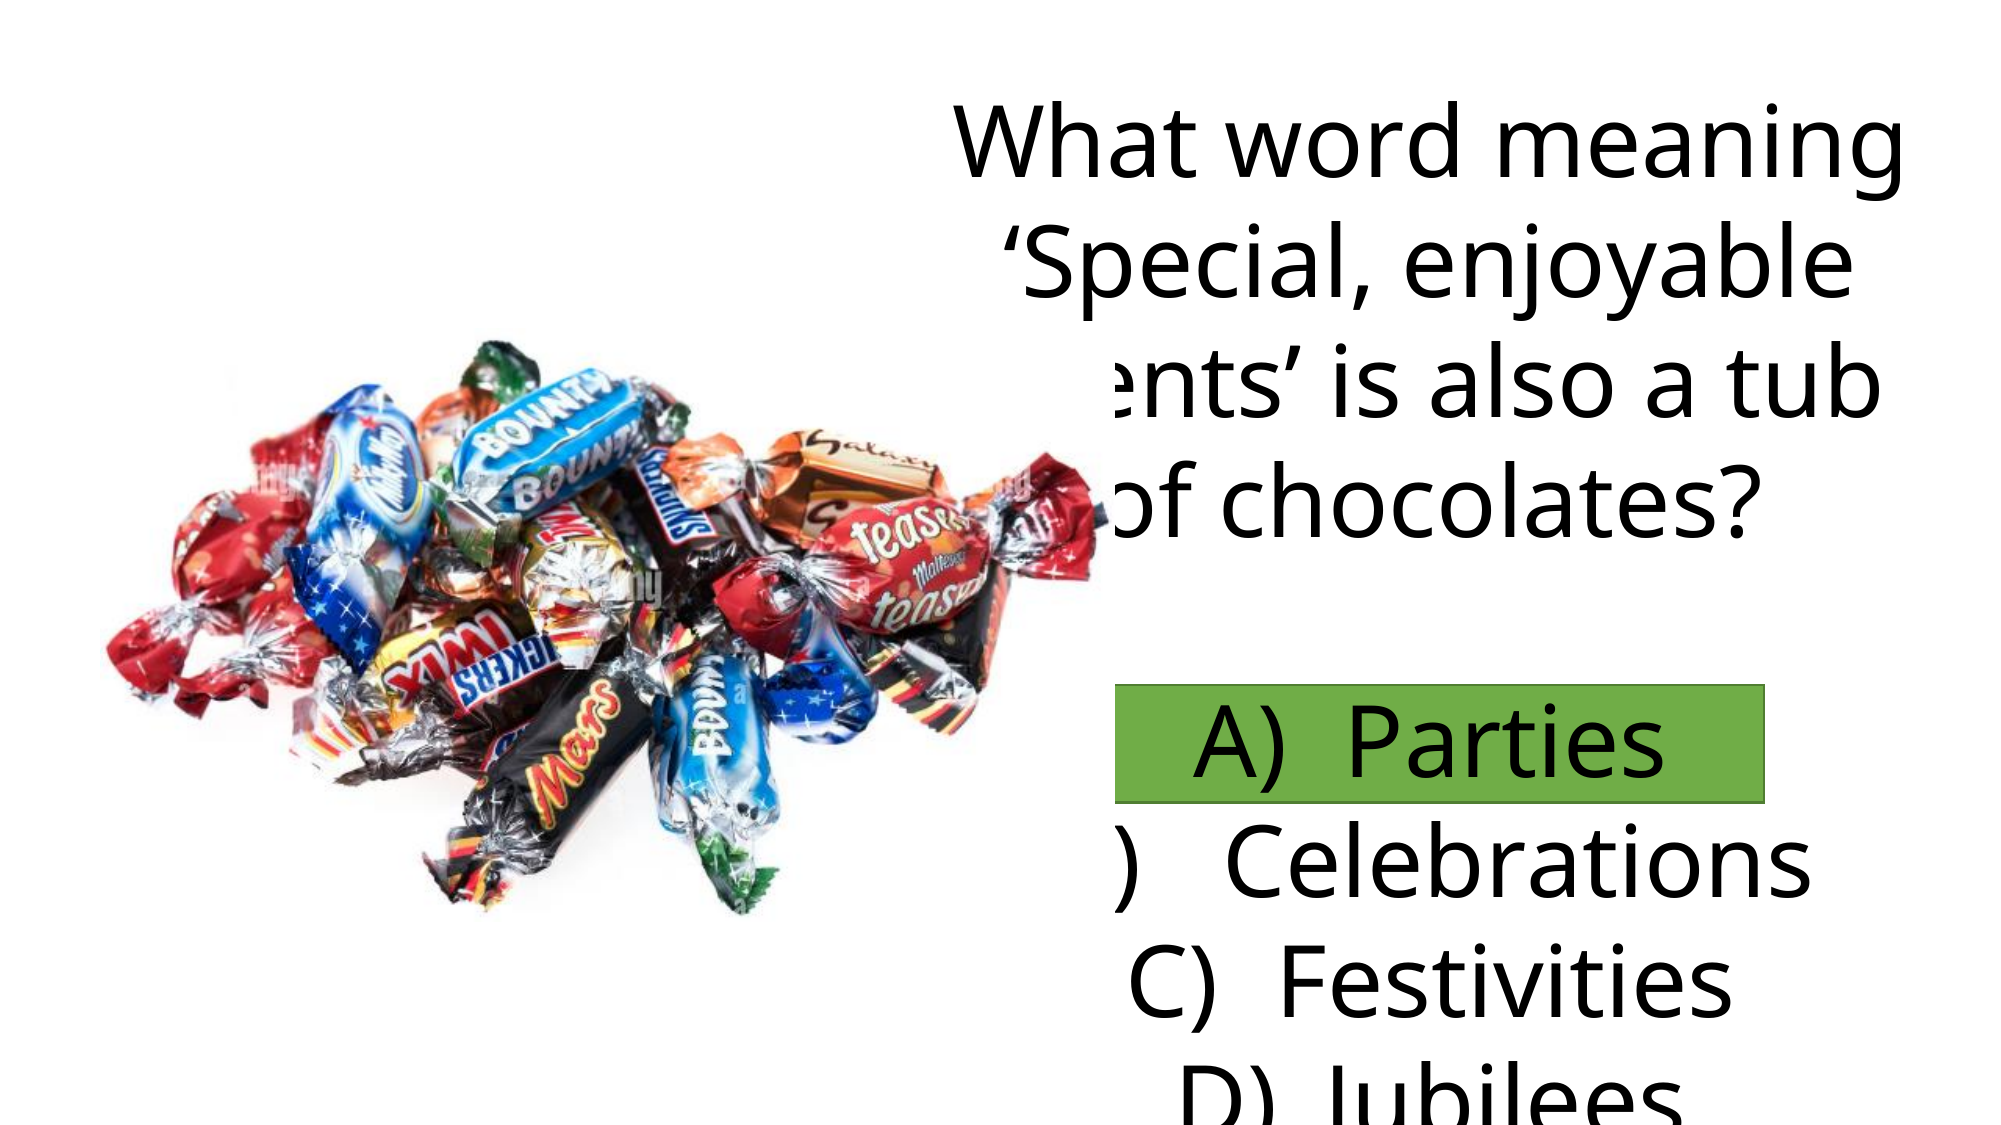

What word meaning ‘Special, enjoyable events’ is also a tub of chocolates?
Parties
 Celebrations
Festivities
Jubilees